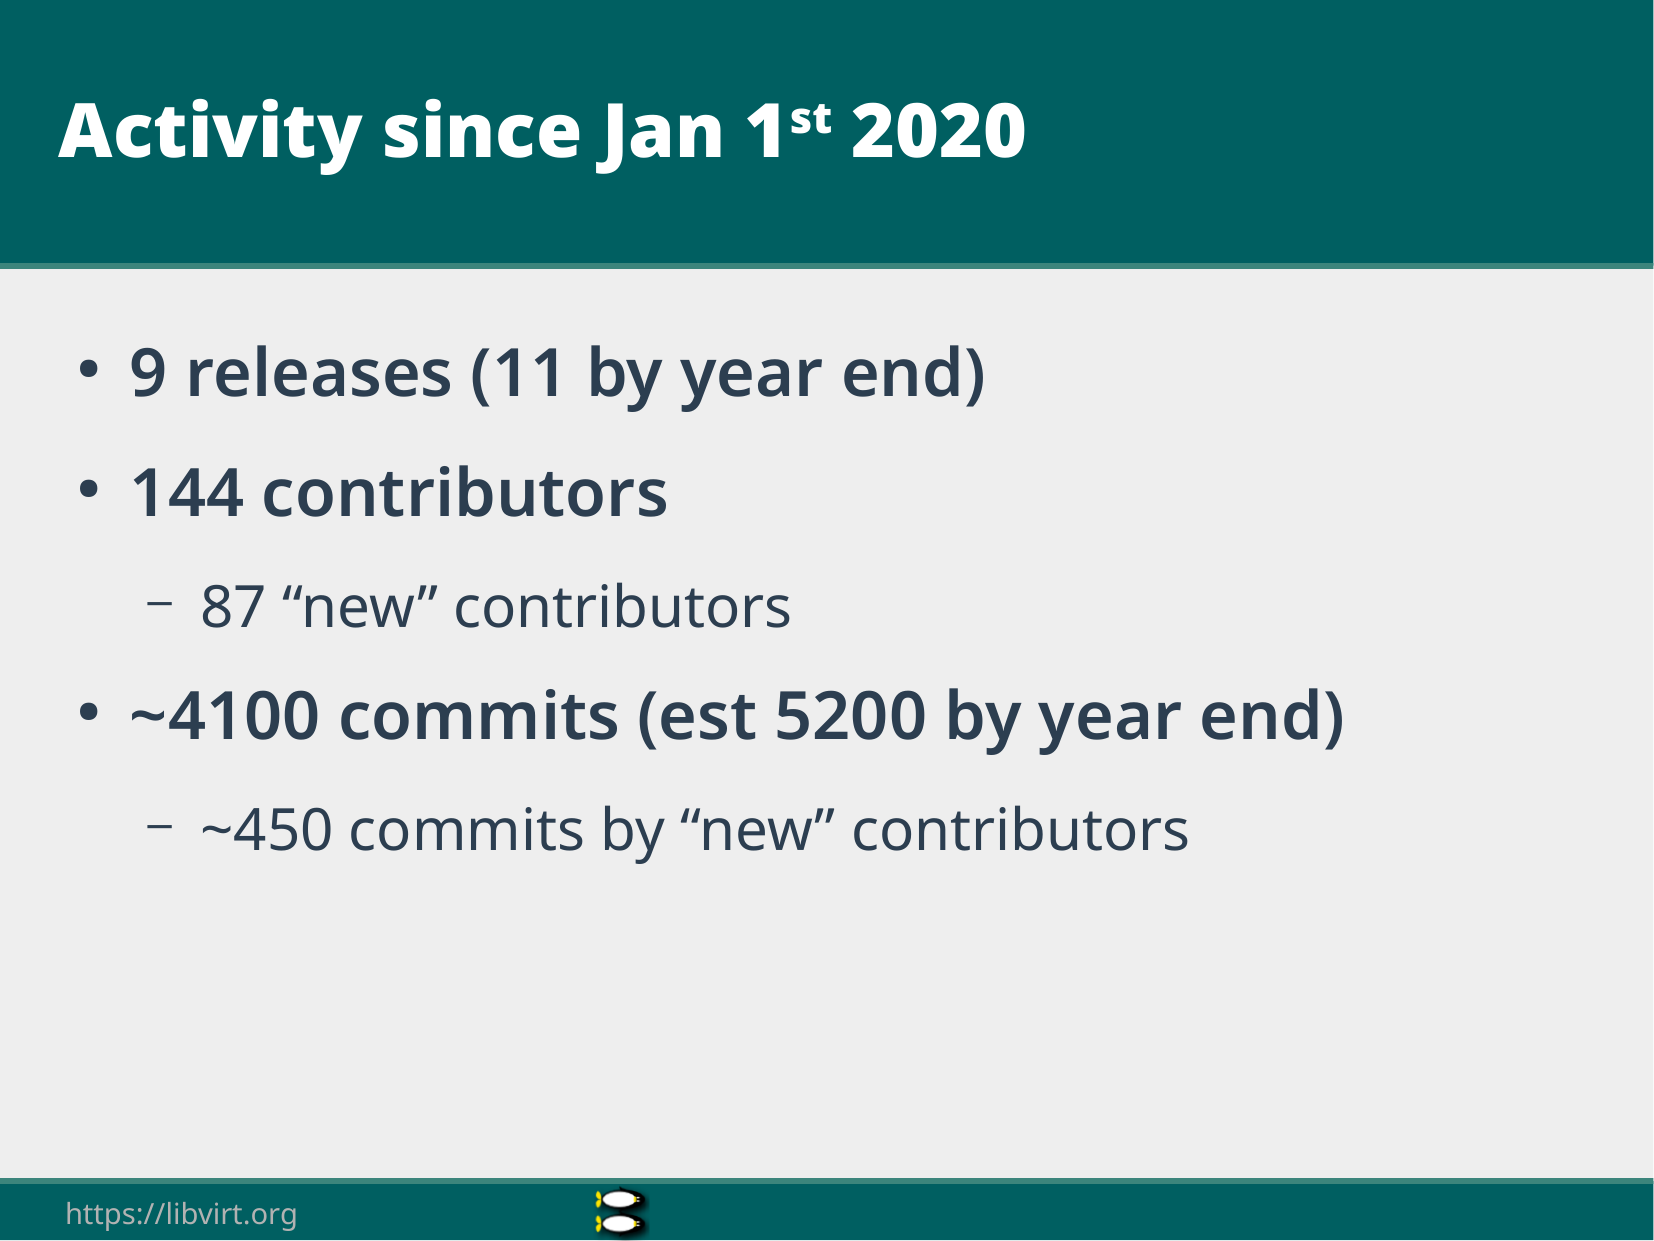

# Activity since Jan 1st 2020
9 releases (11 by year end)
144 contributors
87 “new” contributors
~4100 commits (est 5200 by year end)
~450 commits by “new” contributors
https://libvirt.org